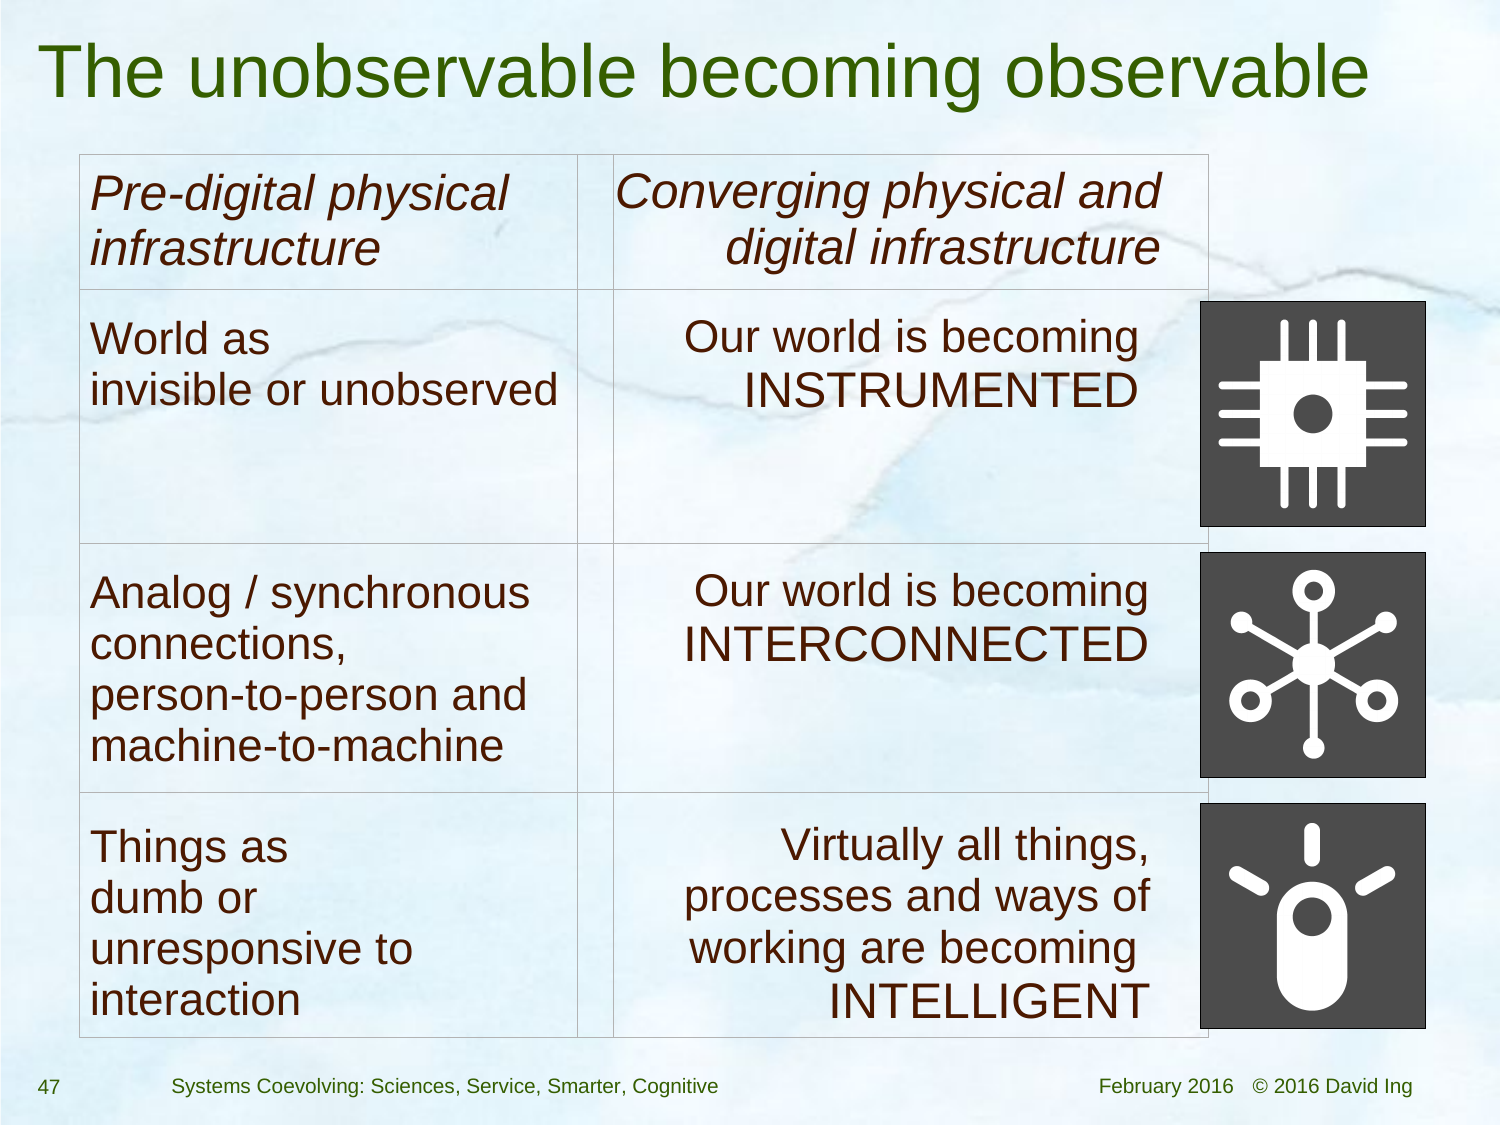

# The unobservable becoming observable
| | | |
| --- | --- | --- |
| | | |
| | | |
| | | |
Converging physical and digital infrastructure
Pre-digital physical infrastructure
Our world is becoming
INSTRUMENTED
World as
invisible or unobserved
Our world is becoming
INTERCONNECTED
Analog / synchronous connections,
person-to-person and machine-to-machine
Virtually all things, processes and ways of working are becoming
INTELLIGENT
Things as
dumb or
unresponsive to interaction
Systems Coevolving: Sciences, Service, Smarter, Cognitive
February 2016
47